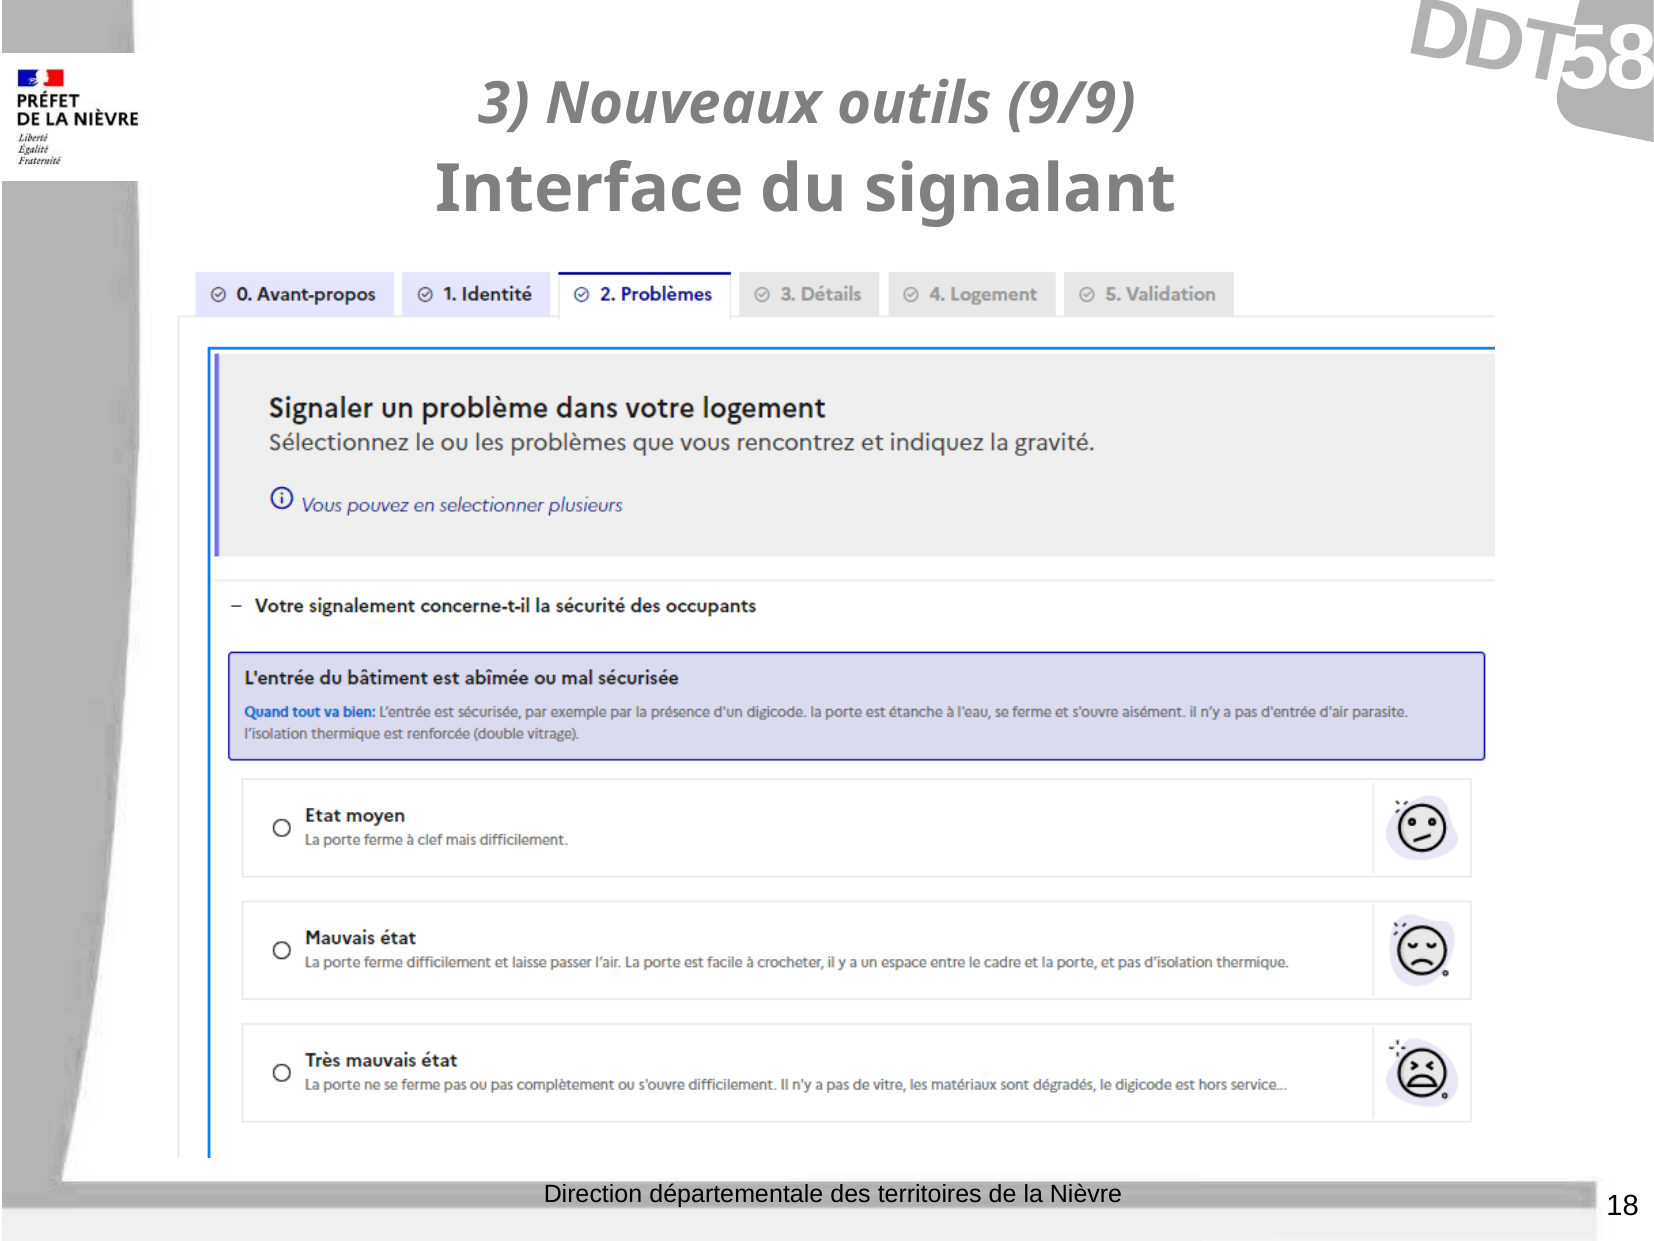

# 3) Nouveaux outils (9/9) Interface du signalant